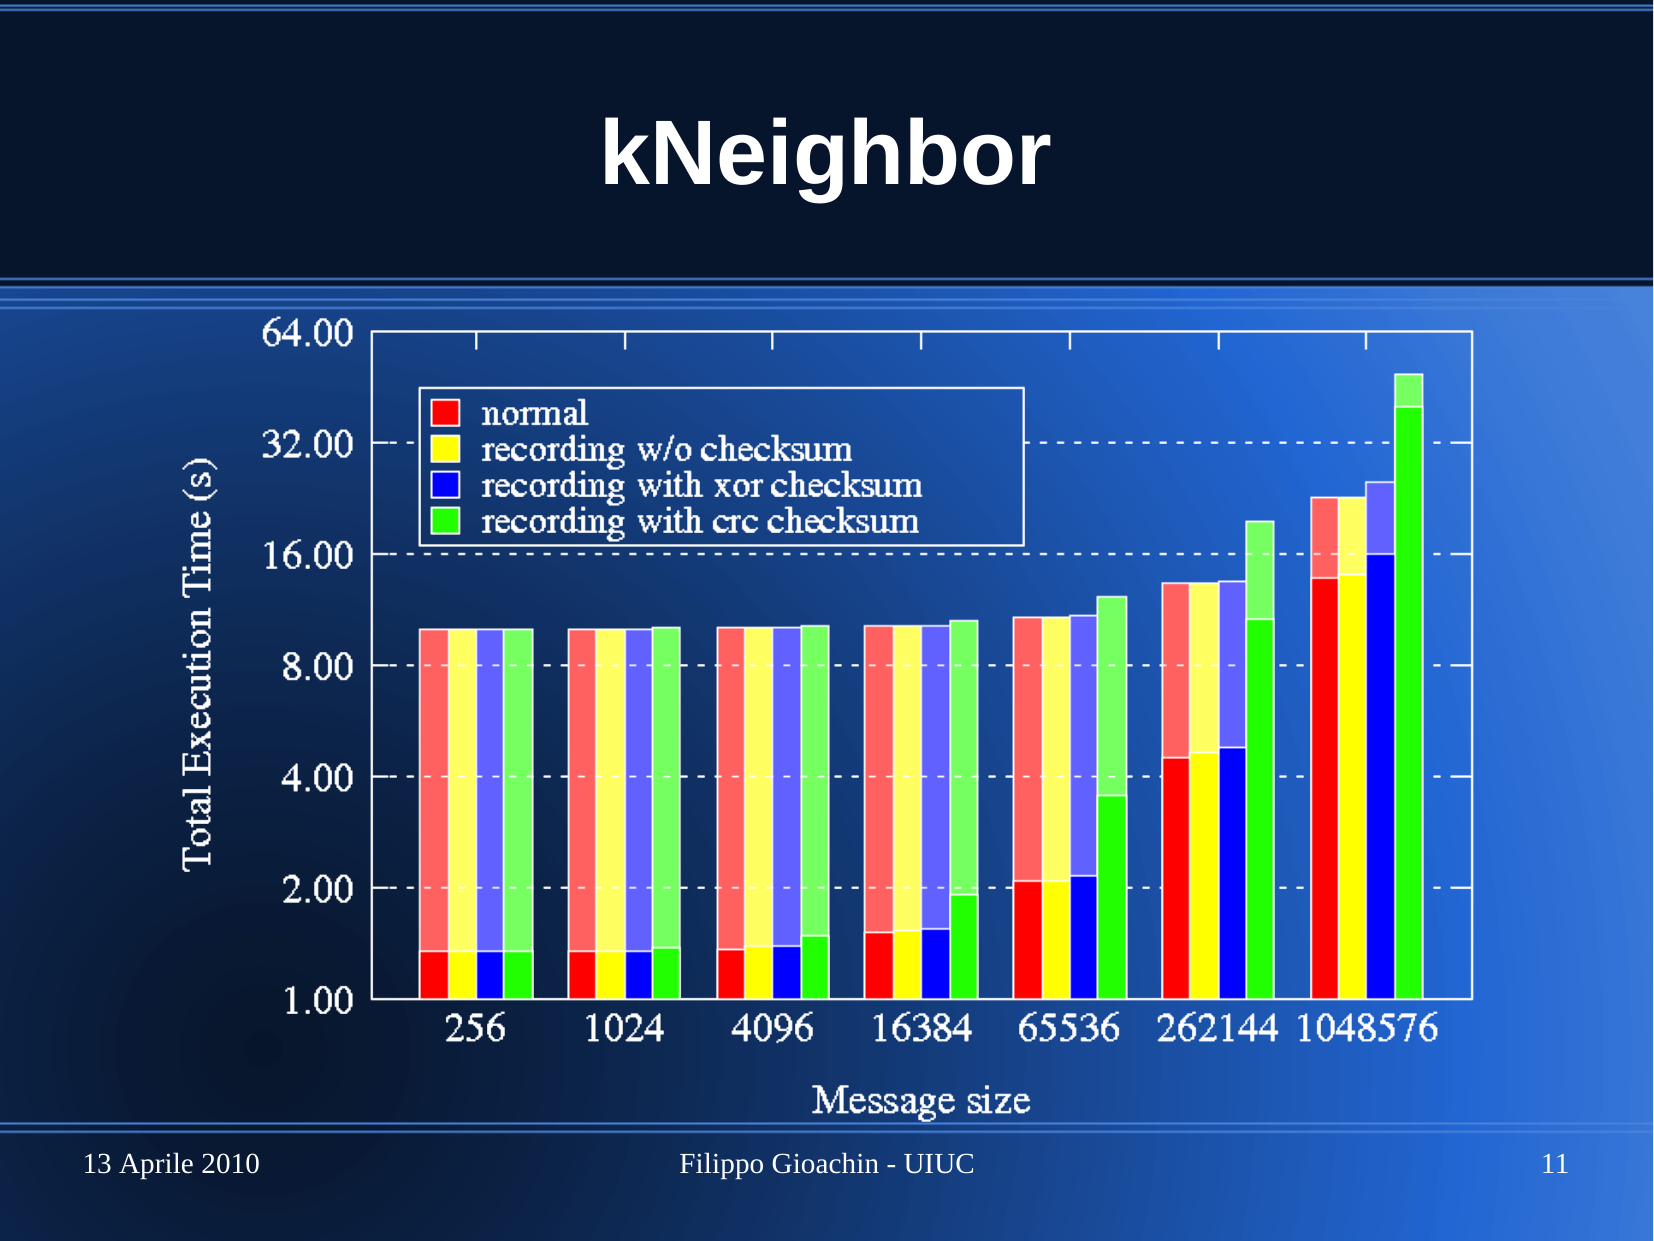

# kNeighbor
13 Aprile 2010
Filippo Gioachin - UIUC
11